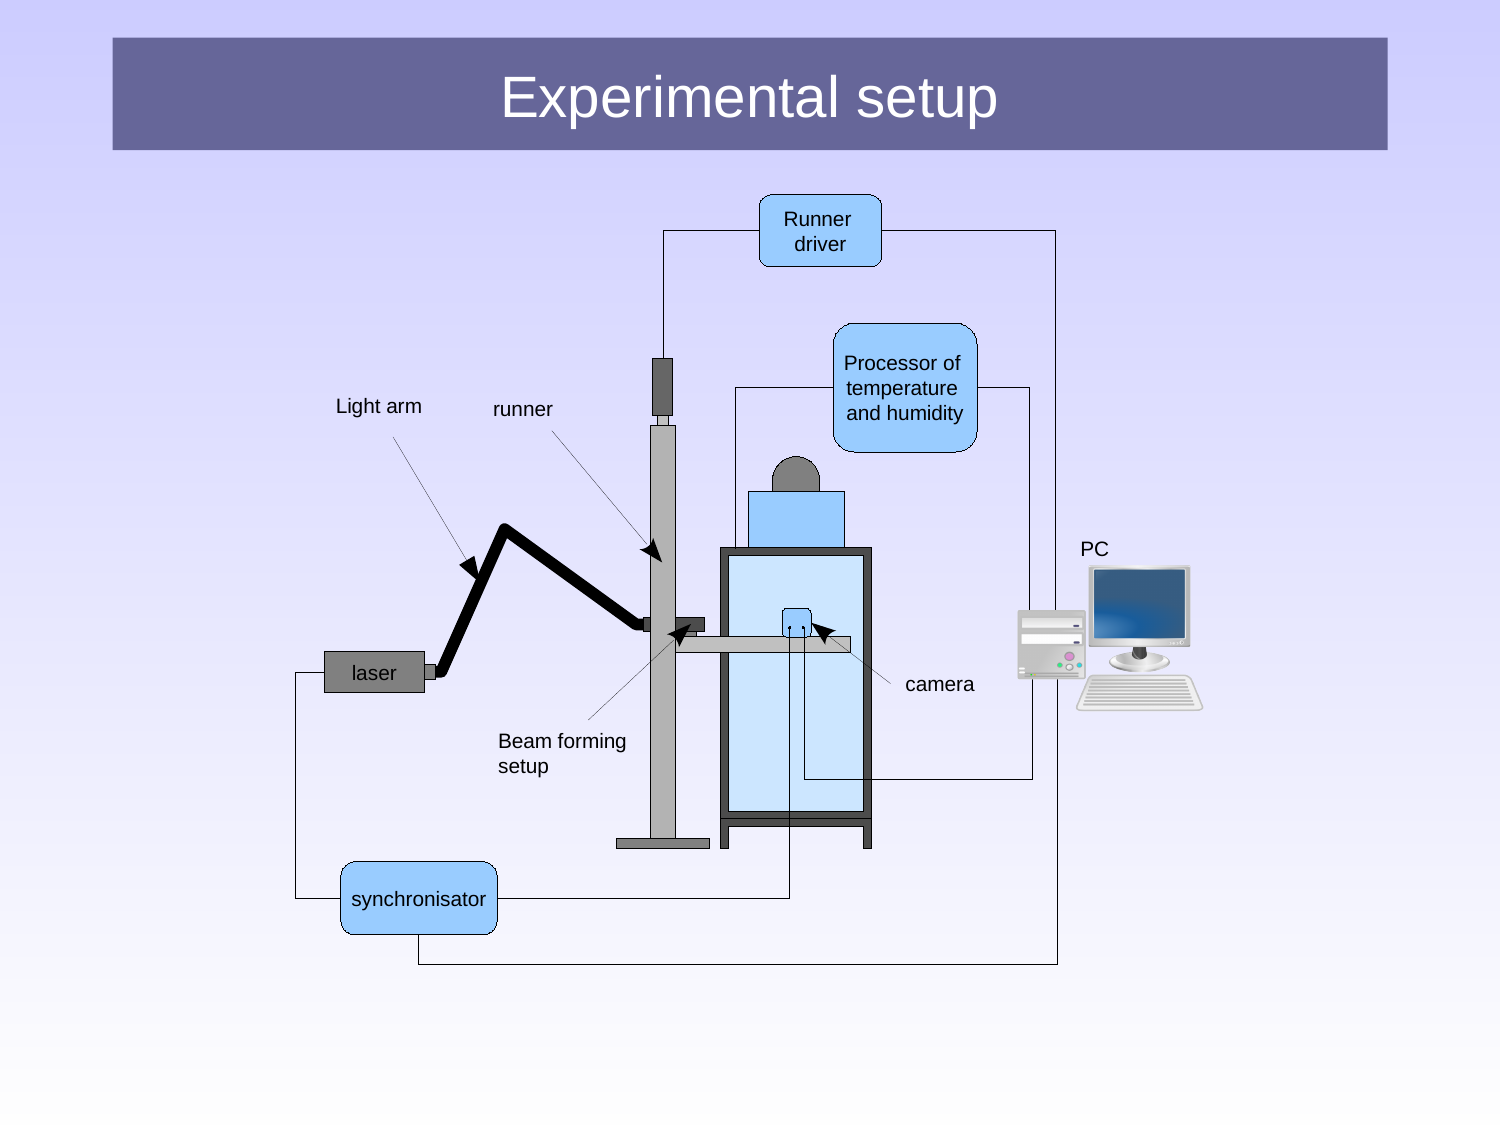

Experimental setup
Runner
driver
Processor of
temperature
and humidity
Light arm
runner
PC
laser
camera
Beam forming setup
synchronisator